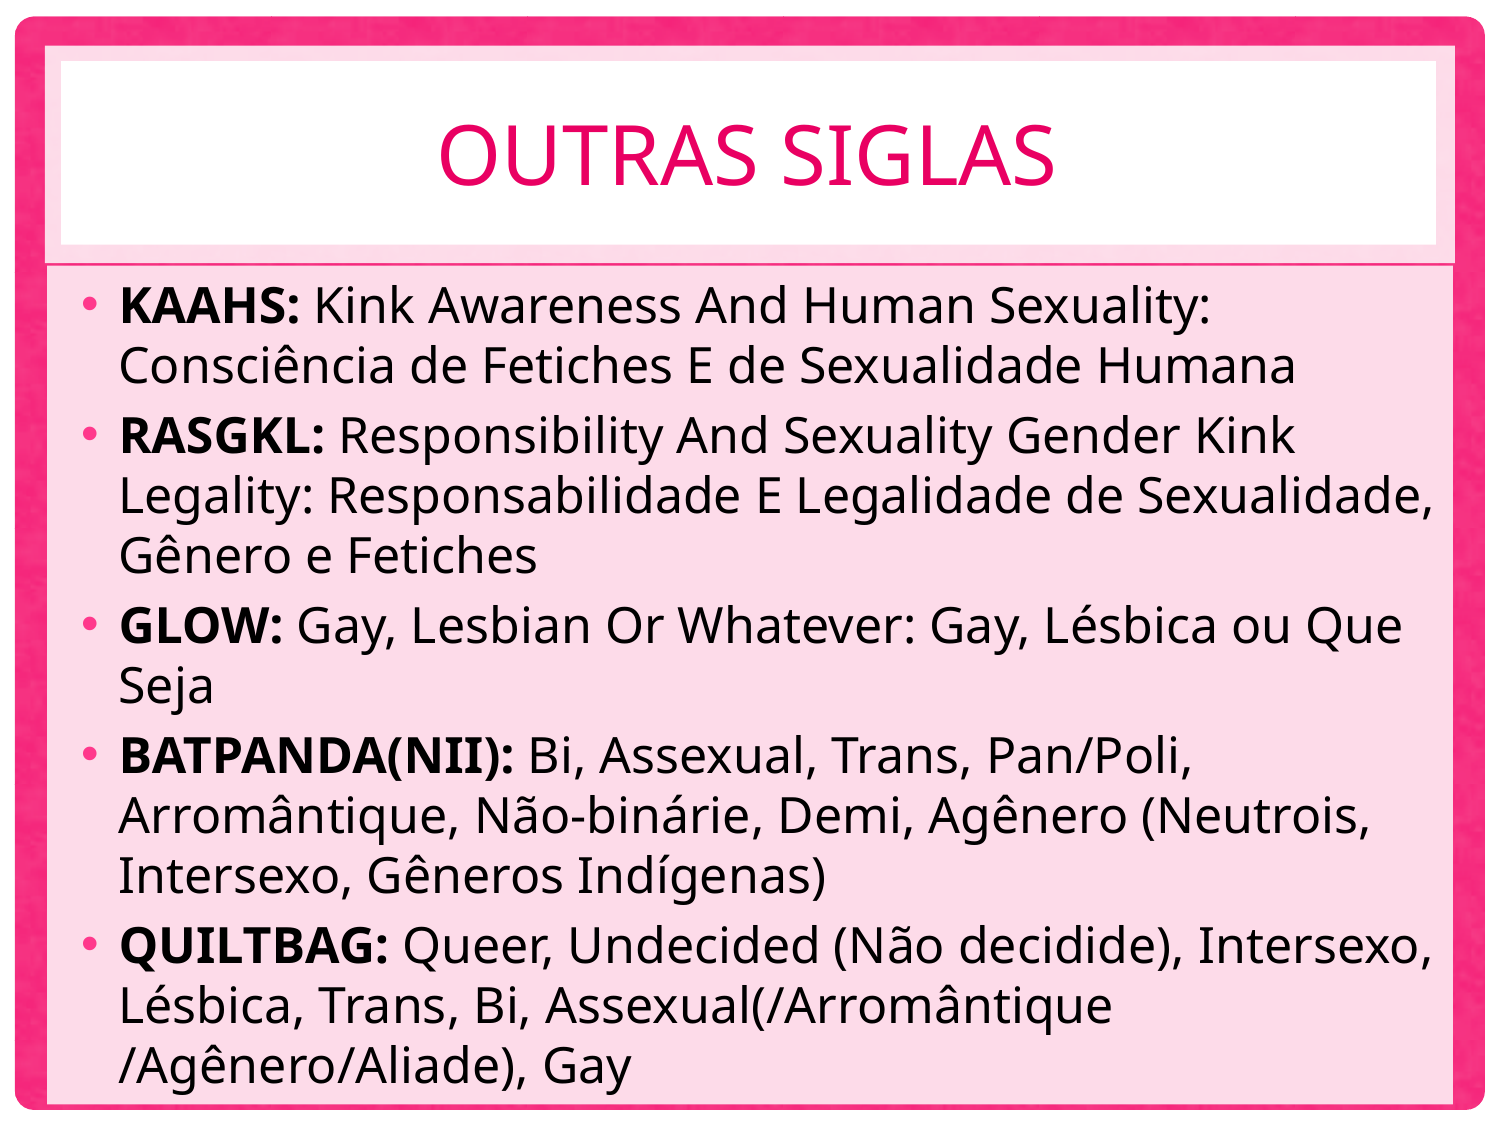

# Outras siglas
KAAHS: Kink Awareness And Human Sexuality: Consciência de Fetiches E de Sexualidade Humana
RASGKL: Responsibility And Sexuality Gender Kink Legality: Responsabilidade E Legalidade de Sexualidade, Gênero e Fetiches
GLOW: Gay, Lesbian Or Whatever: Gay, Lésbica ou Que Seja
BATPANDA(NII): Bi, Assexual, Trans, Pan/Poli, Arromântique, Não-binárie, Demi, Agênero (Neutrois, Intersexo, Gêneros Indígenas)
QUILTBAG: Queer, Undecided (Não decidide), Intersexo, Lésbica, Trans, Bi, Assexual(/Arromântique /Agênero/Aliade), Gay